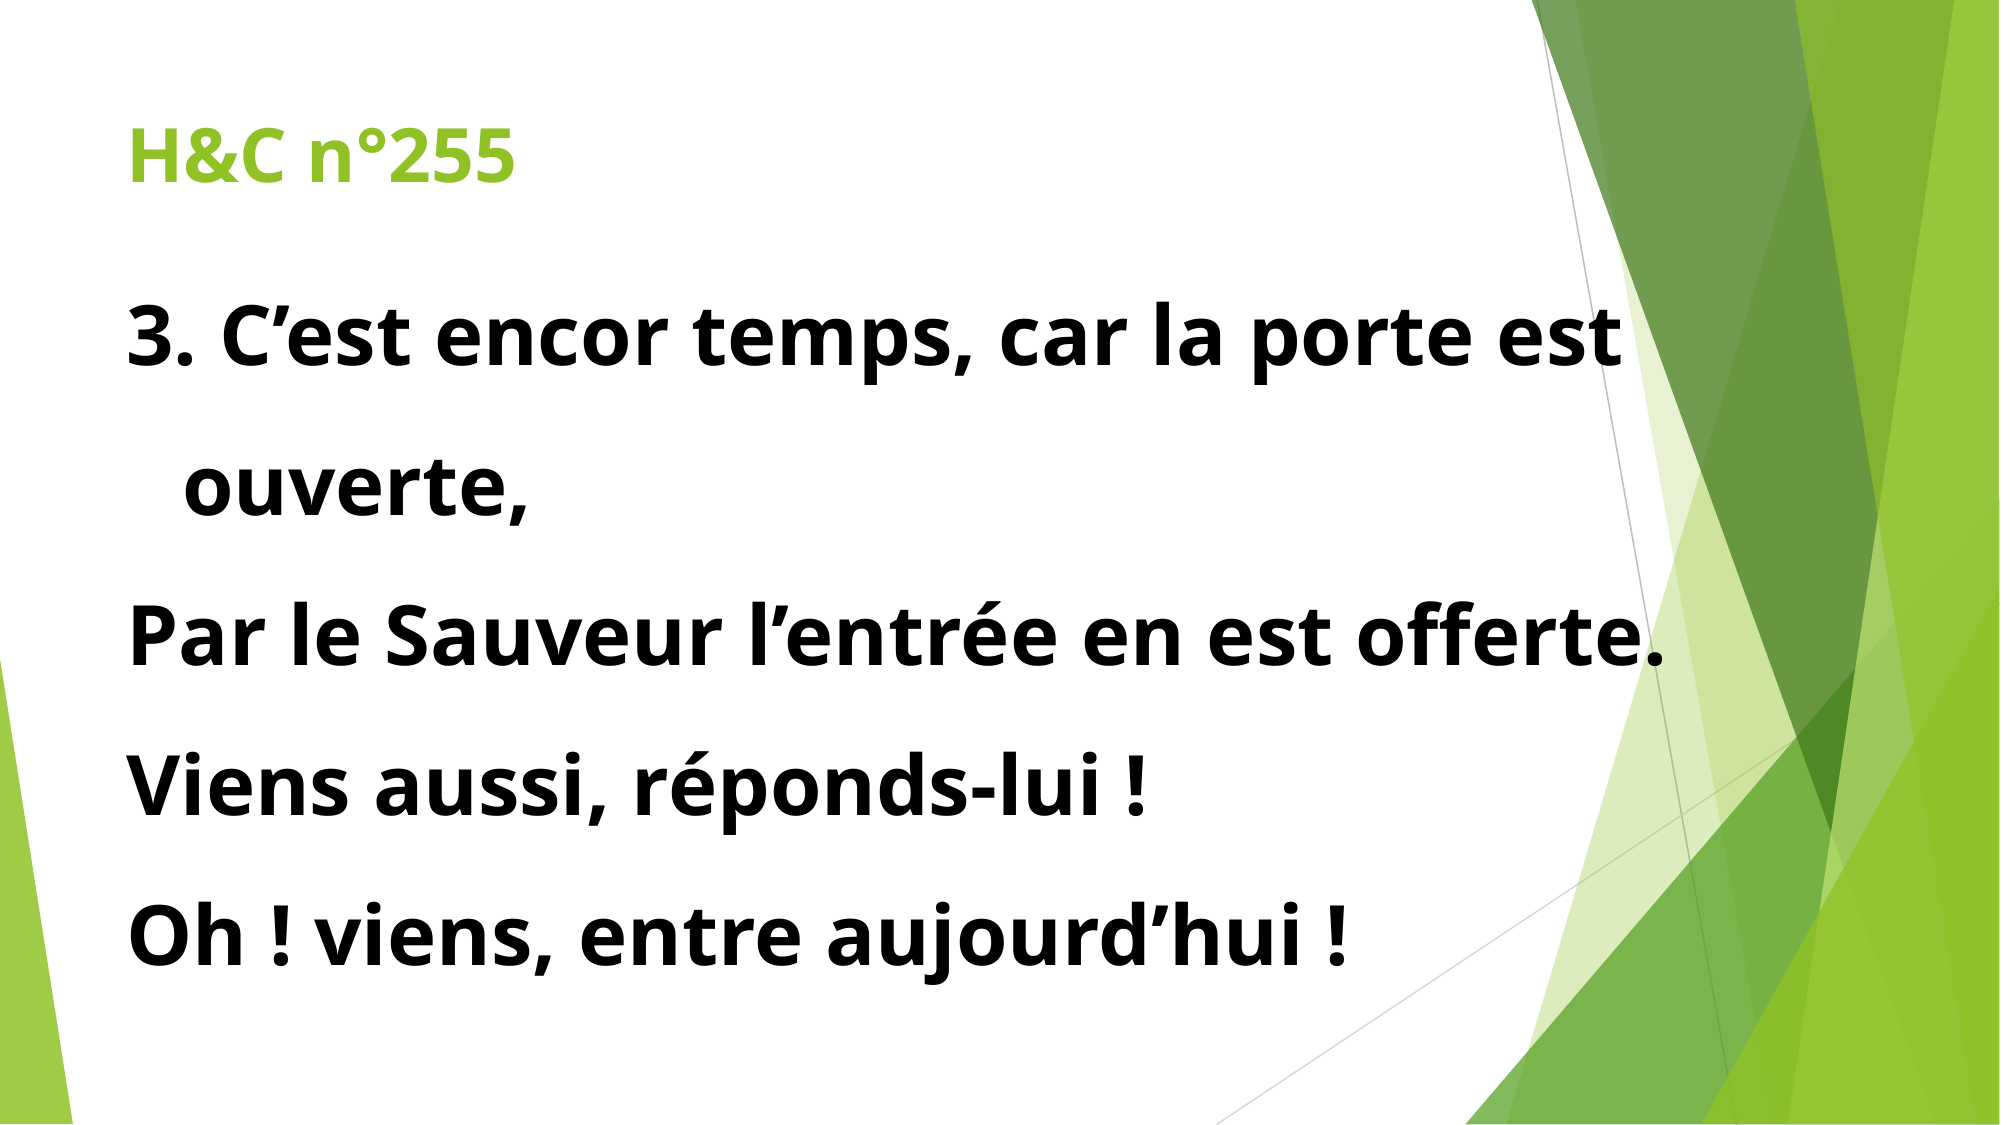

H&C n°255
3. C’est encor temps, car la porte est ouverte,
Par le Sauveur l’entrée en est offerte.
Viens aussi, réponds-lui !
Oh ! viens, entre aujourd’hui !